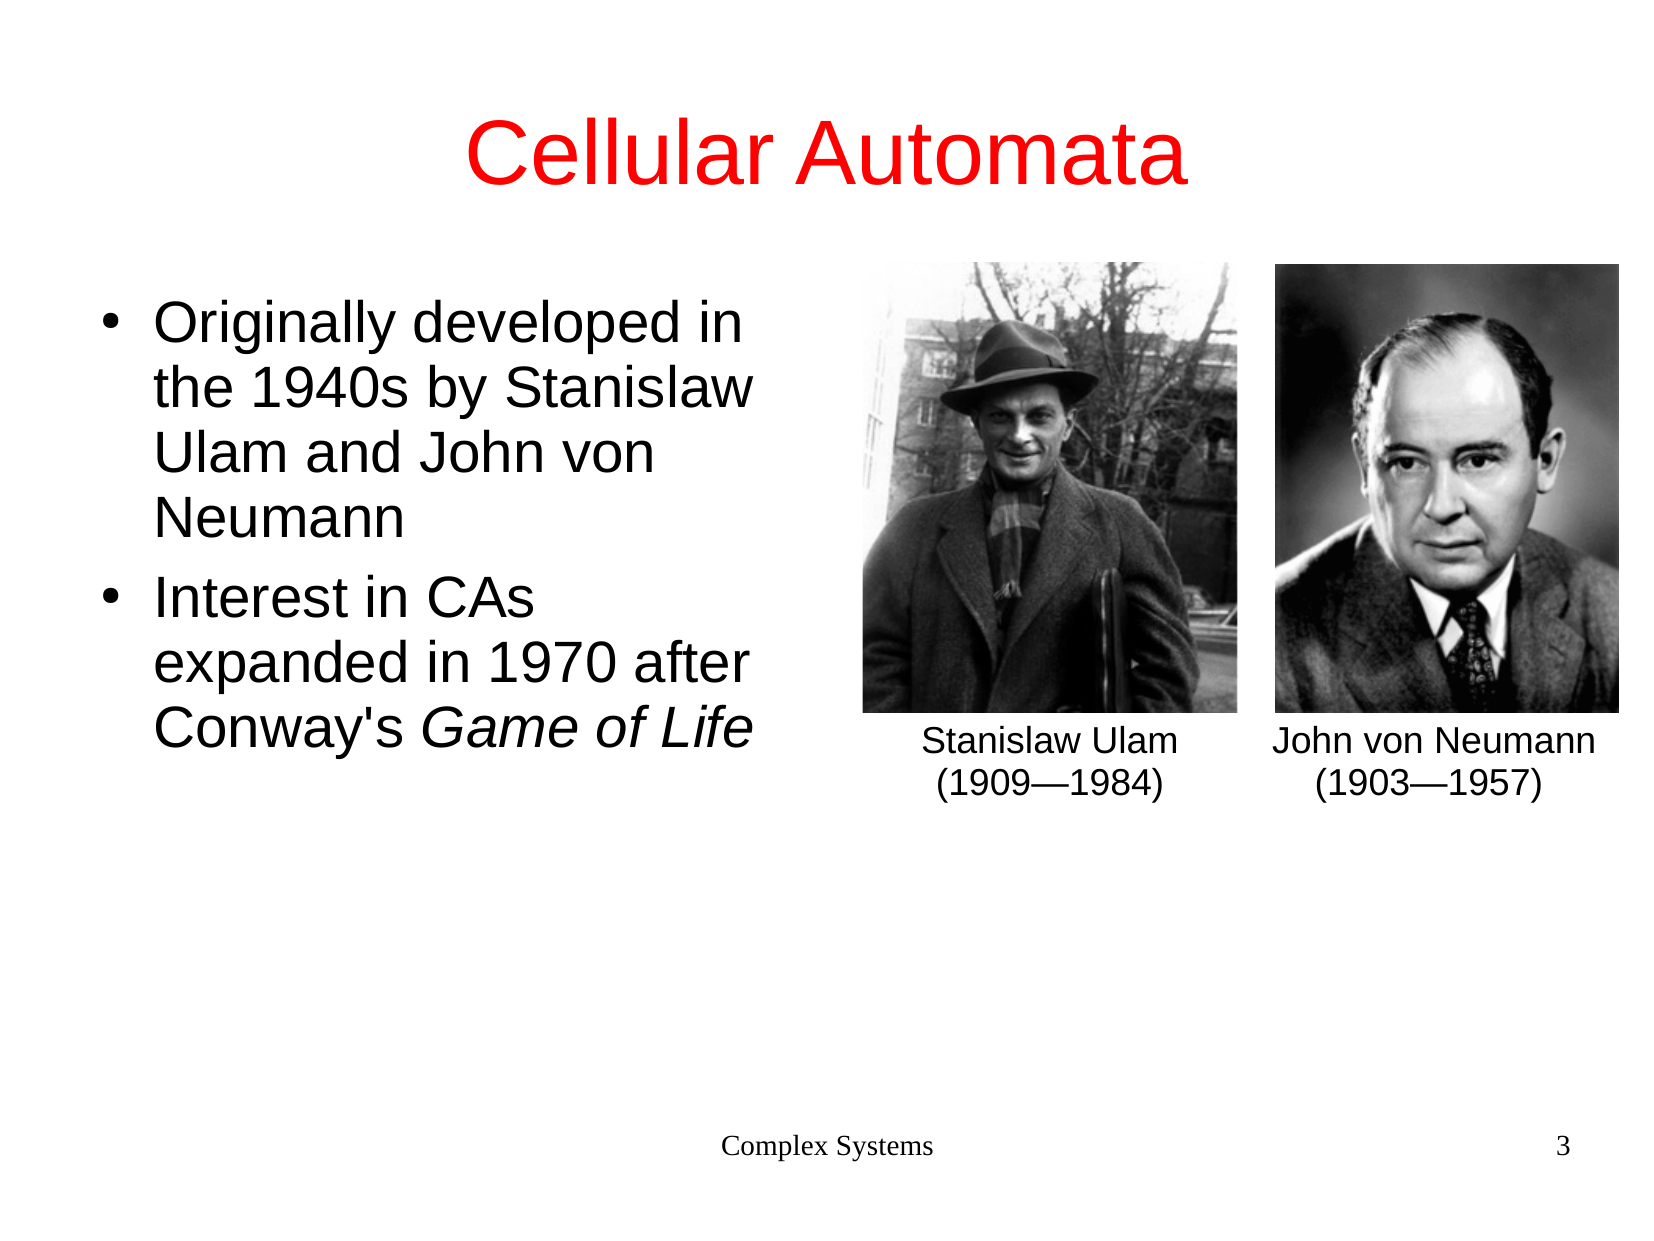

# Cellular Automata
Originally developed in the 1940s by Stanislaw Ulam and John von Neumann
Interest in CAs expanded in 1970 after Conway's Game of Life
Stanislaw Ulam
(1909—1984)
John von Neumann
(1903—1957)
Complex Systems
3